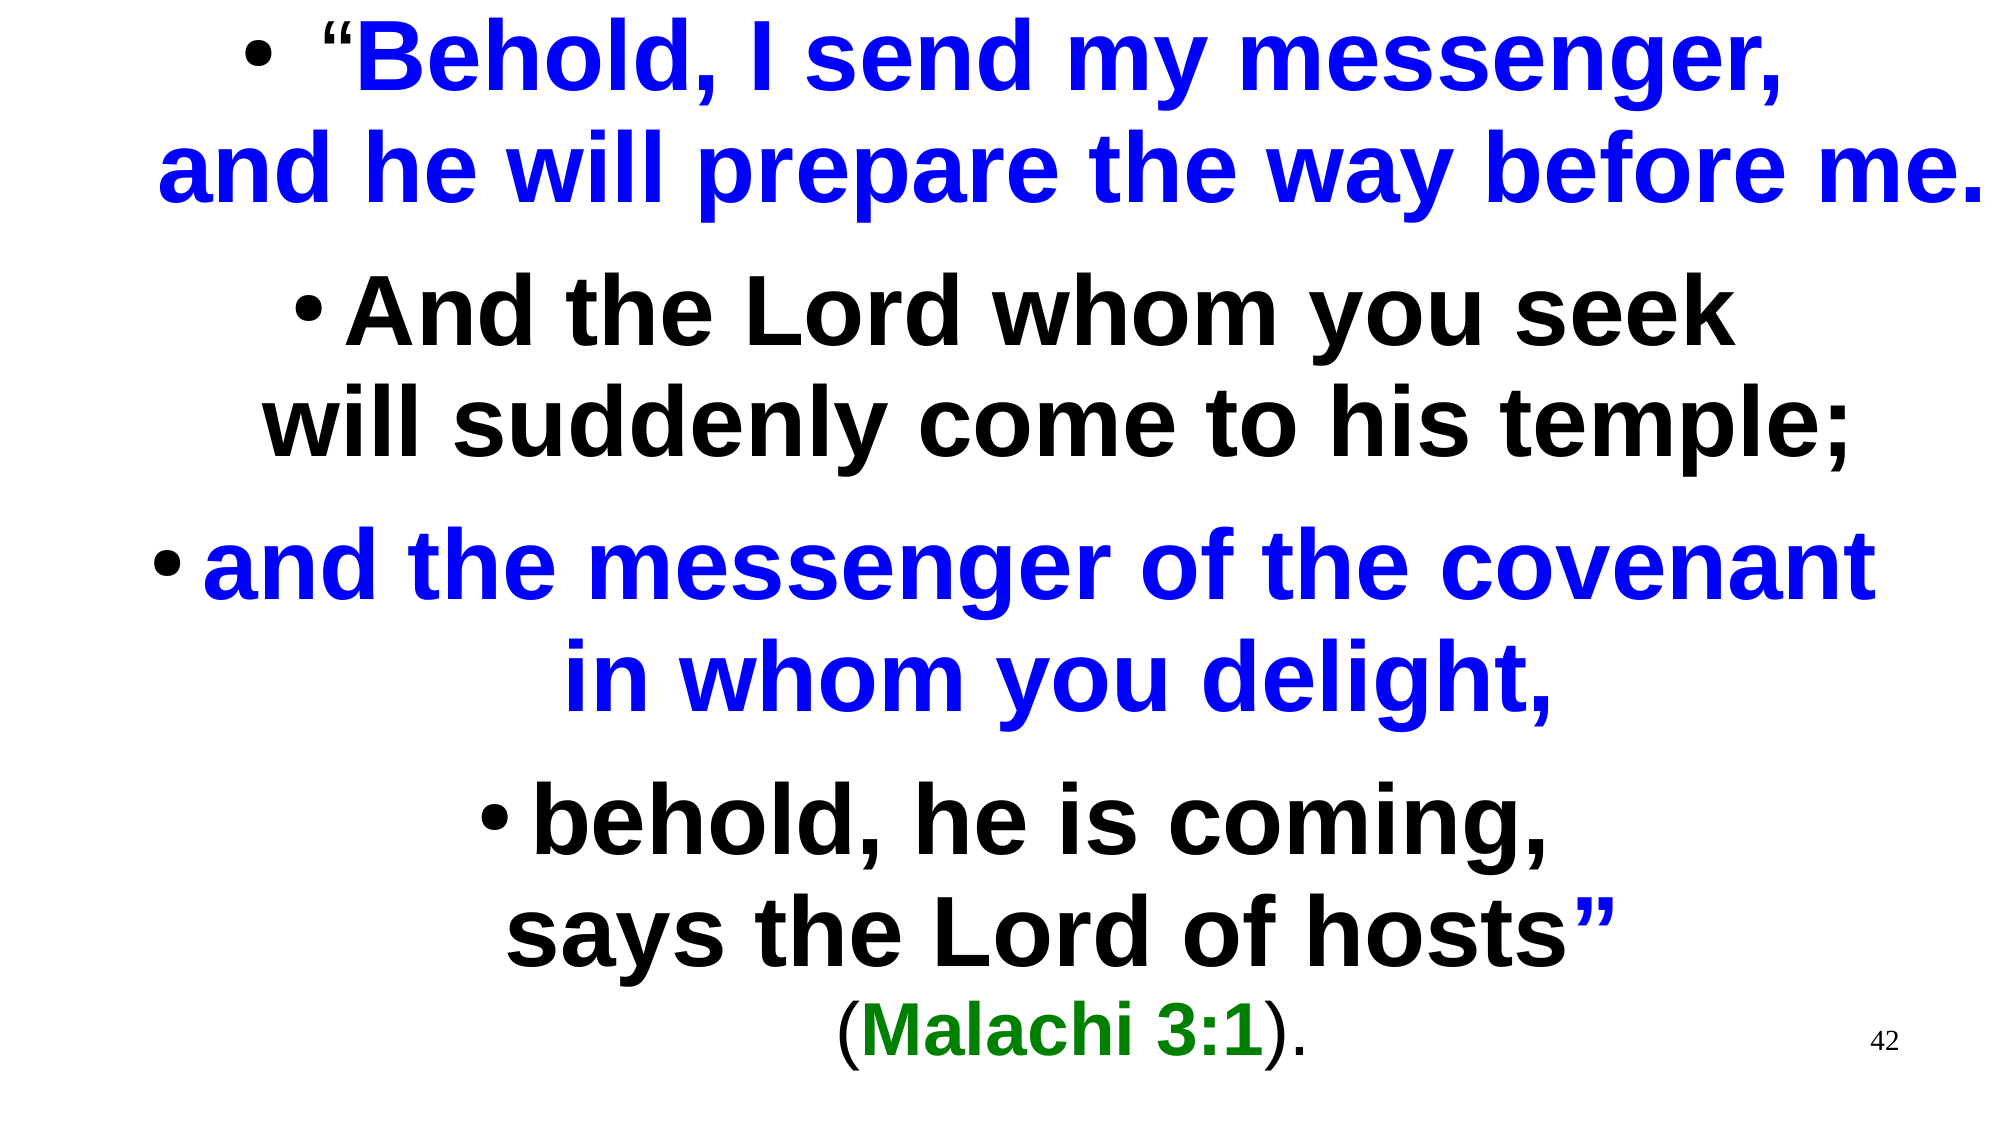

# “Behold, I send my messenger, and he will prepare the way before me.
And the Lord whom you seek
will suddenly come to his temple;
and the messenger of the covenant
in whom you delight,
behold, he is coming,
says the Lord of hosts”
(Malachi 3:1).
42